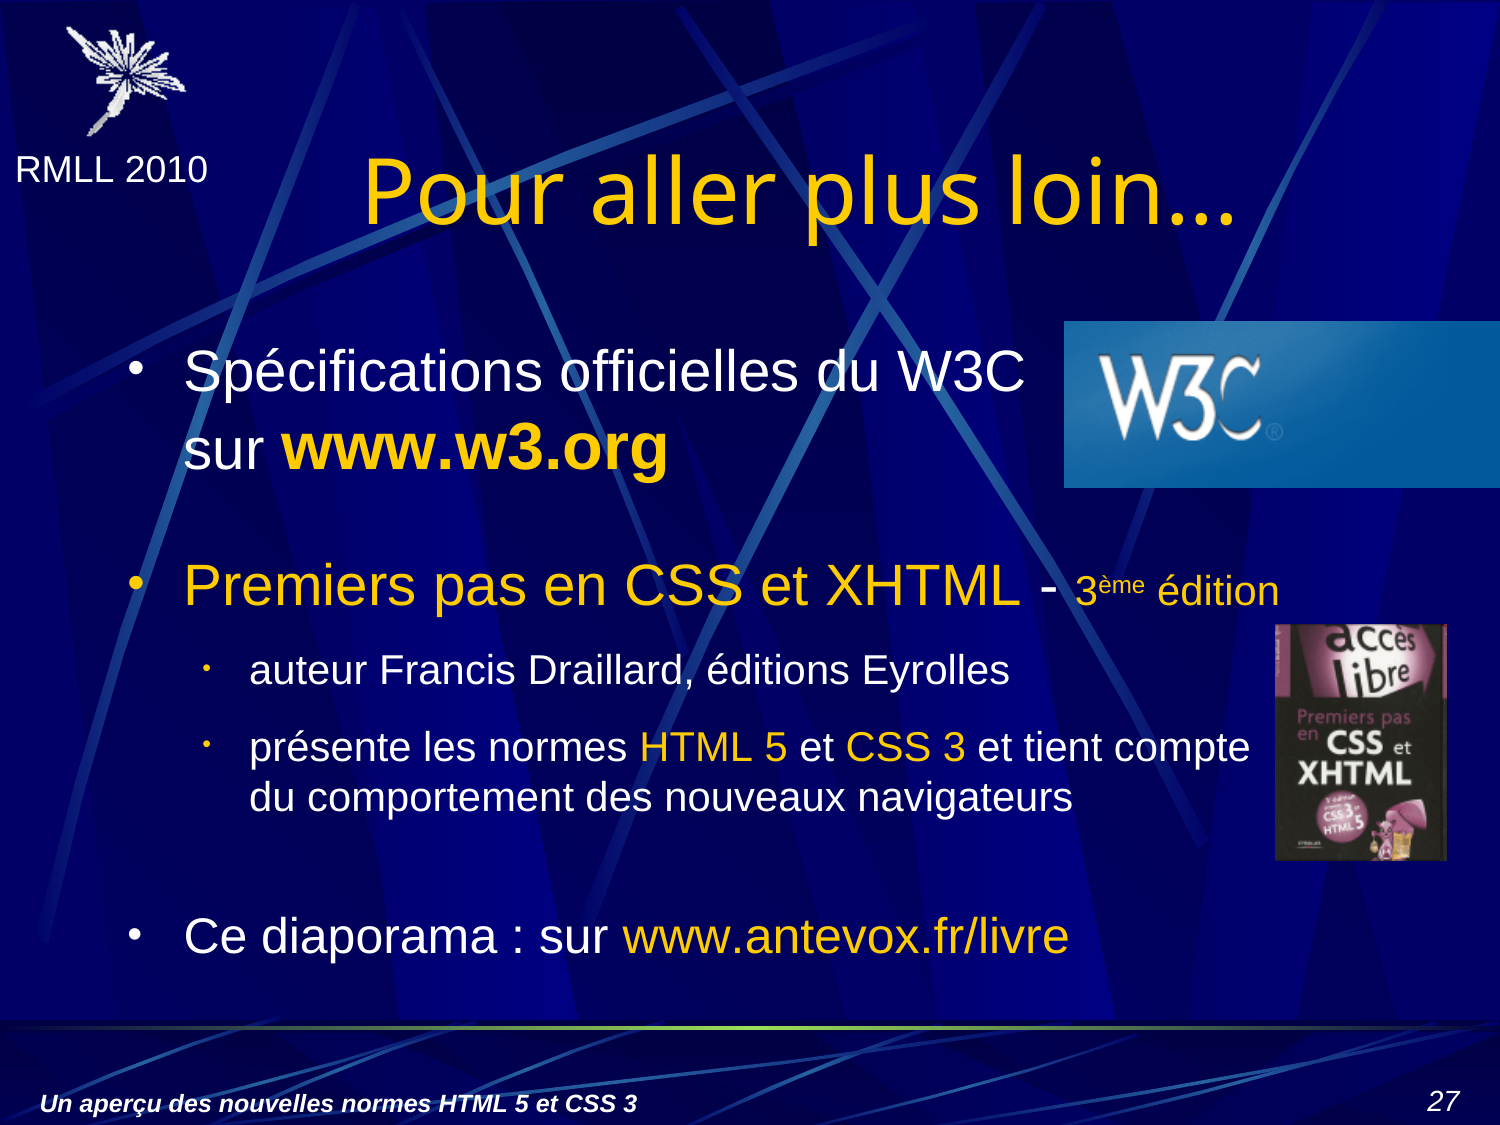

# Pour aller plus loin...
Spécifications officielles du W3C
sur www.w3.org
Premiers pas en CSS et XHTML - 3ème édition
auteur Francis Draillard, éditions Eyrolles
présente les normes HTML 5 et CSS 3 et tient compte
du comportement des nouveaux navigateurs
Ce diaporama : sur www.antevox.fr/livre